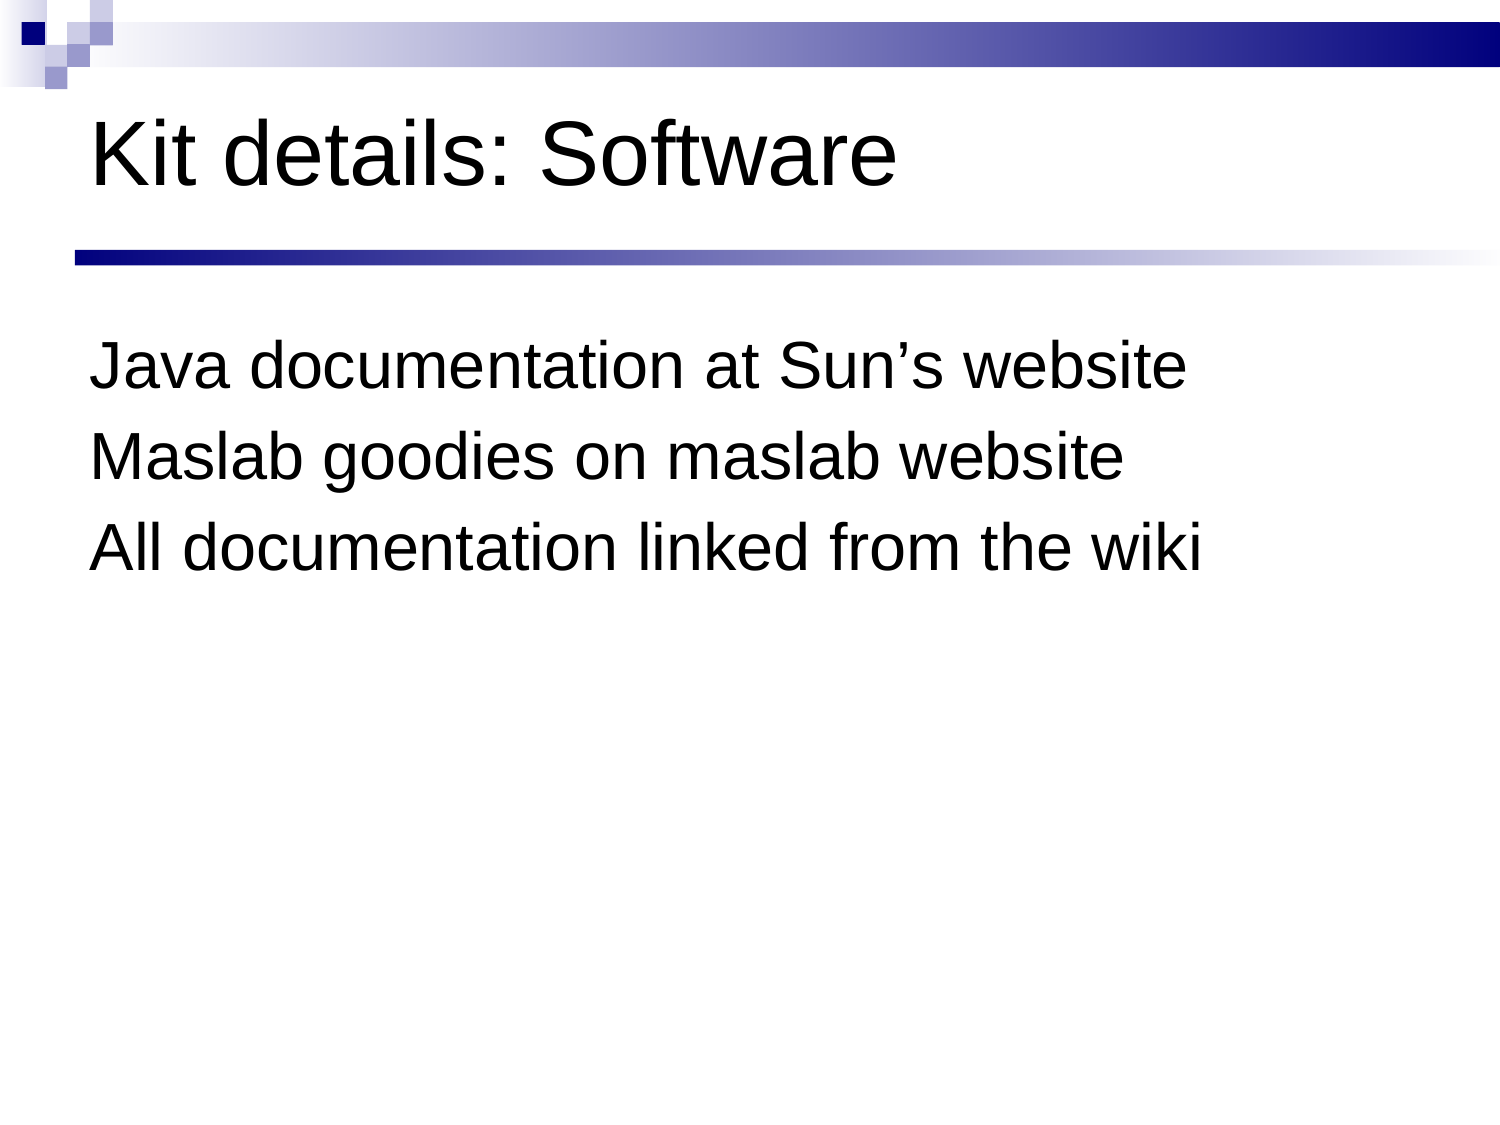

# Kit details: Software
Java documentation at Sun’s website
Maslab goodies on maslab website
All documentation linked from the wiki